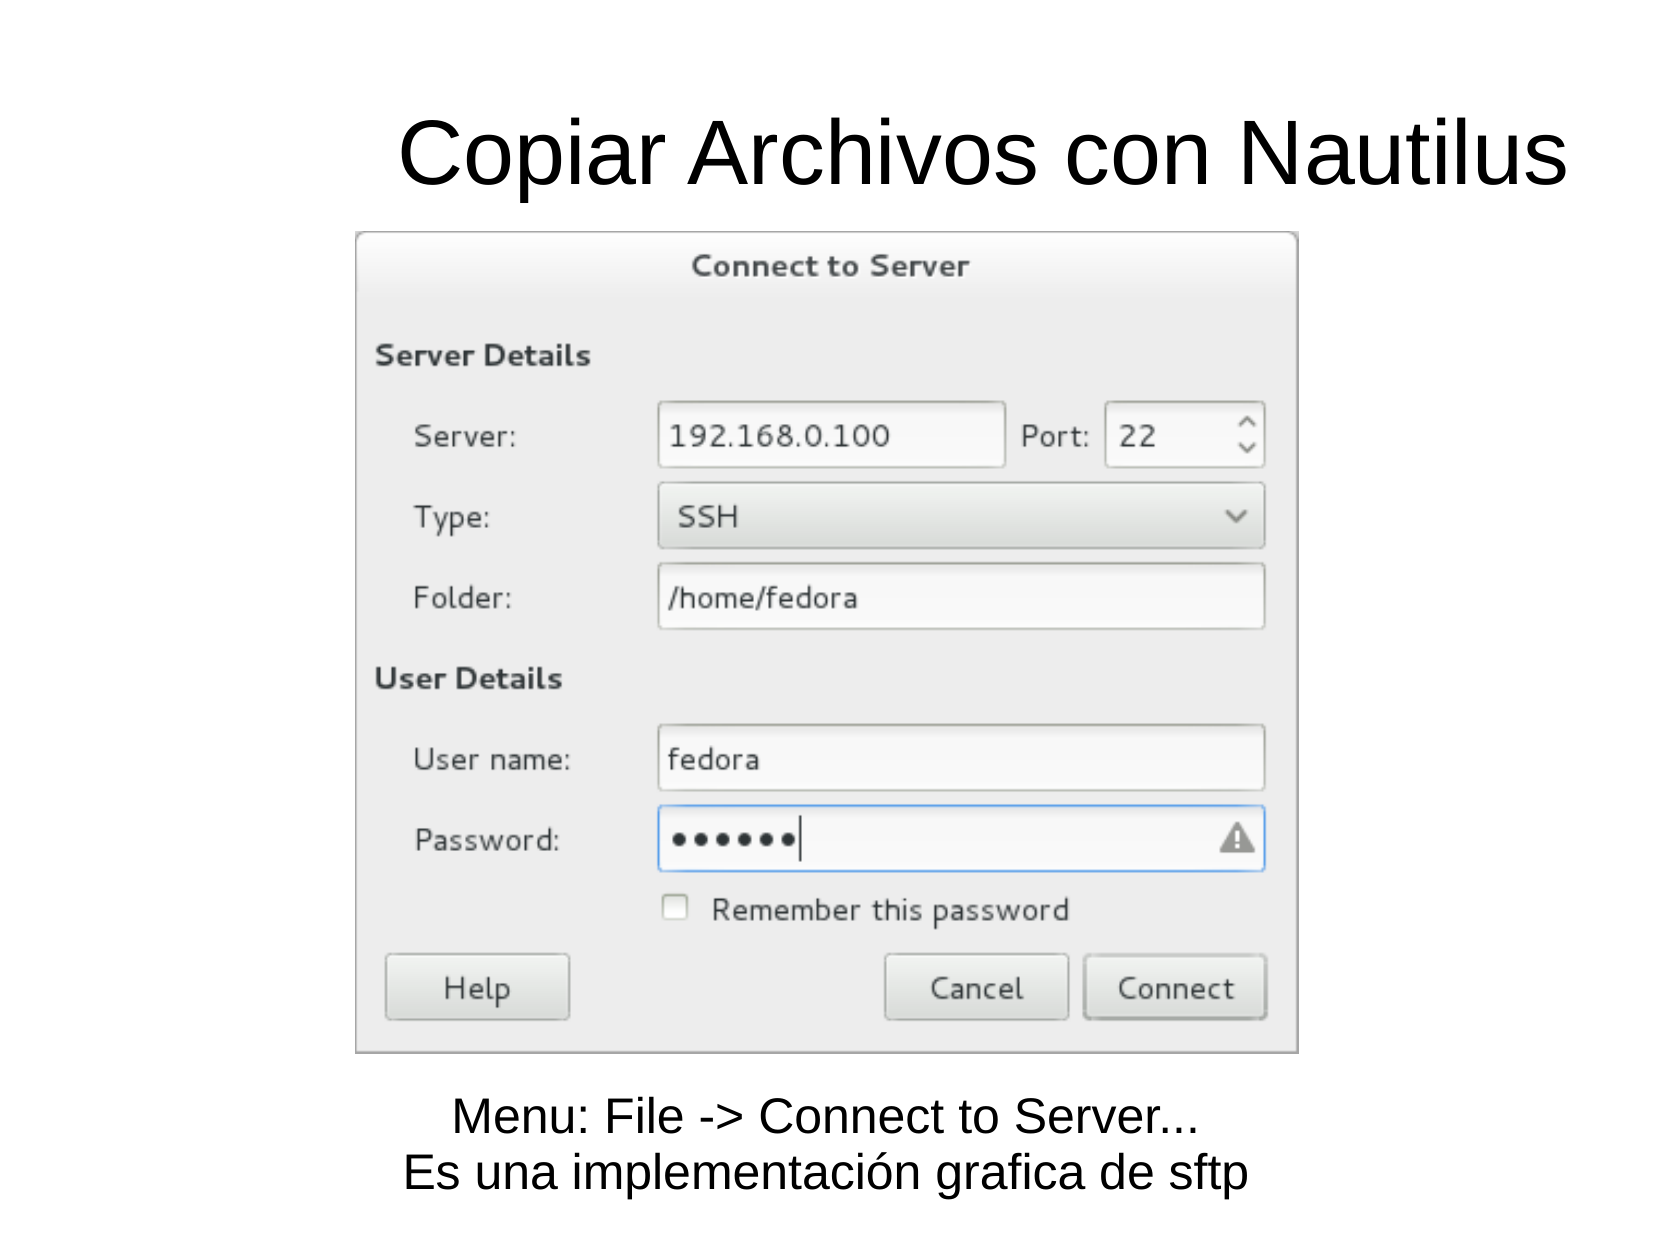

# Copiar Archivos con Nautilus
Menu: File -> Connect to Server...
Es una implementación grafica de sftp